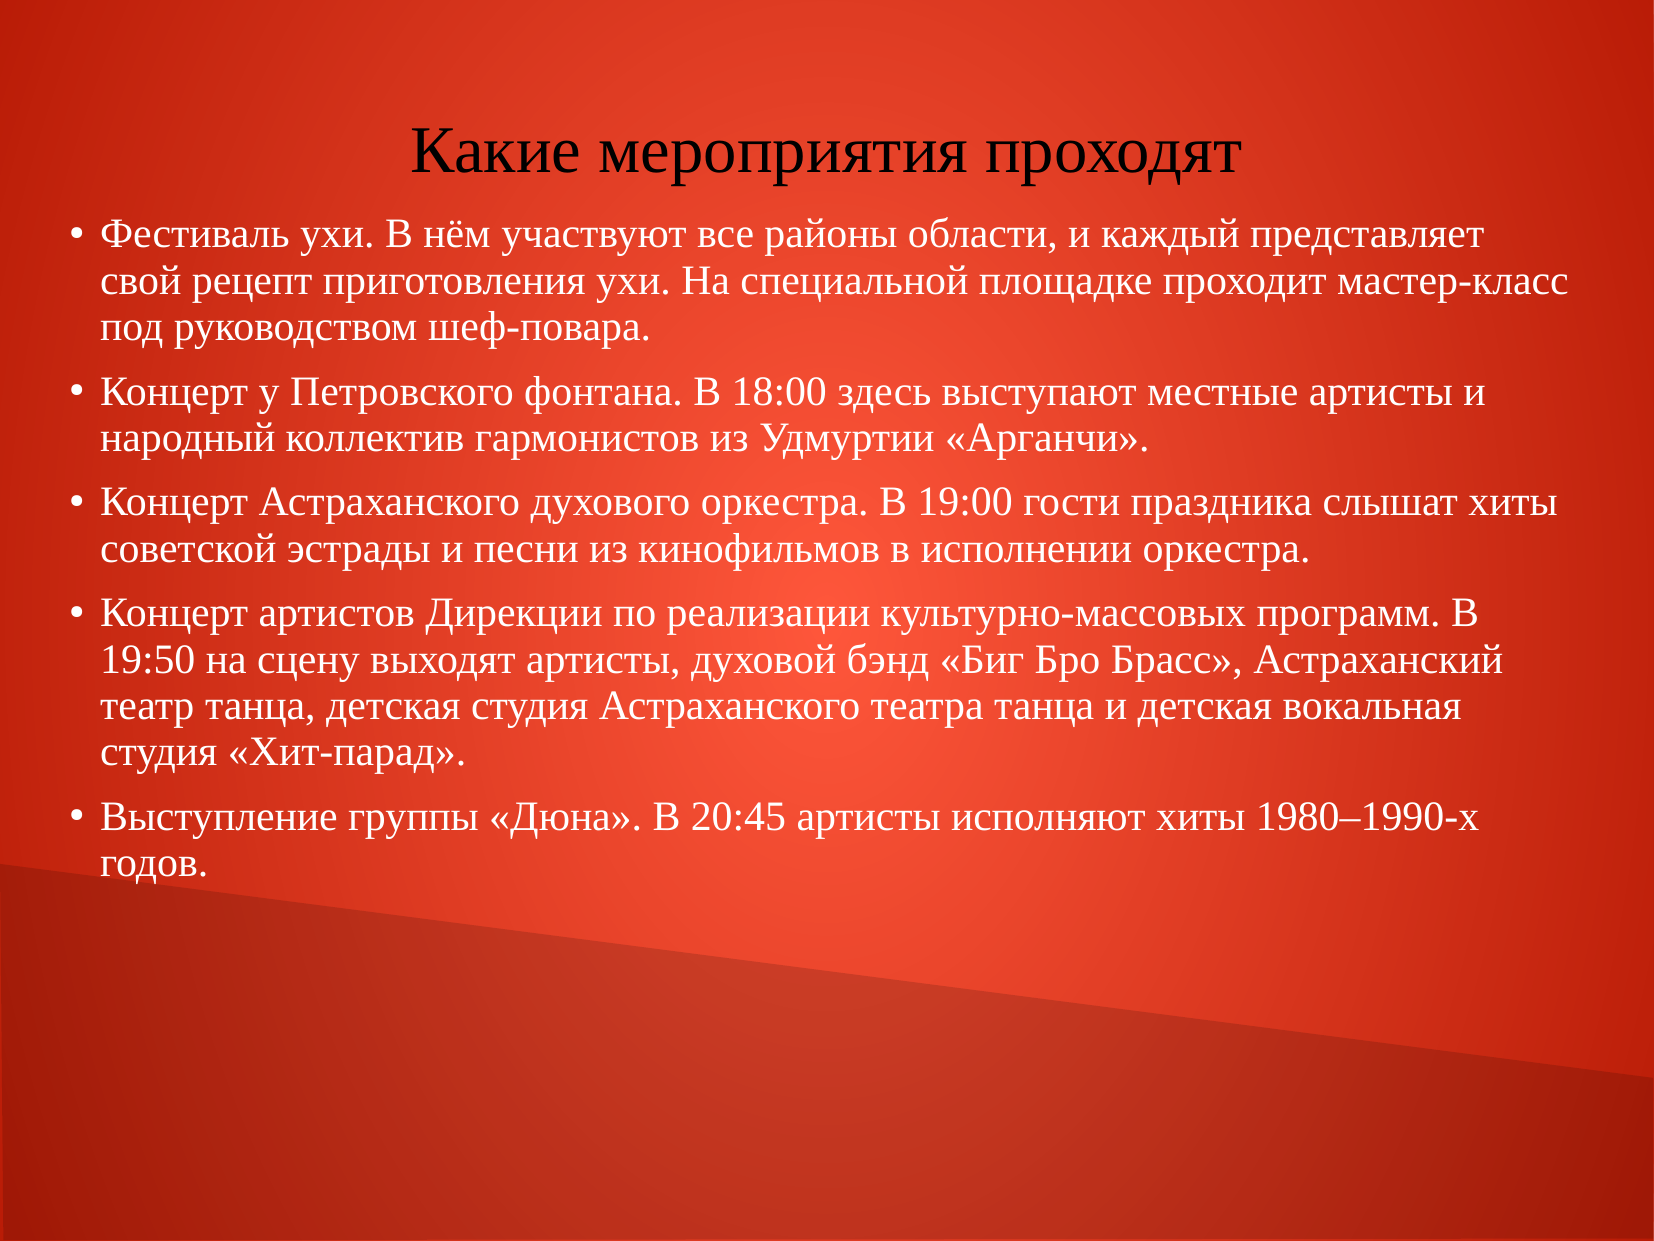

# Какие мероприятия проходят
Фестиваль ухи. В нём участвуют все районы области, и каждый представляет свой рецепт приготовления ухи. На специальной площадке проходит мастер-класс под руководством шеф-повара.
Концерт у Петровского фонтана. В 18:00 здесь выступают местные артисты и народный коллектив гармонистов из Удмуртии «Арганчи».
Концерт Астраханского духового оркестра. В 19:00 гости праздника слышат хиты советской эстрады и песни из кинофильмов в исполнении оркестра.
Концерт артистов Дирекции по реализации культурно-массовых программ. В 19:50 на сцену выходят артисты, духовой бэнд «Биг Бро Брасс», Астраханский театр танца, детская студия Астраханского театра танца и детская вокальная студия «Хит-парад».
Выступление группы «Дюна». В 20:45 артисты исполняют хиты 1980–1990-х годов.